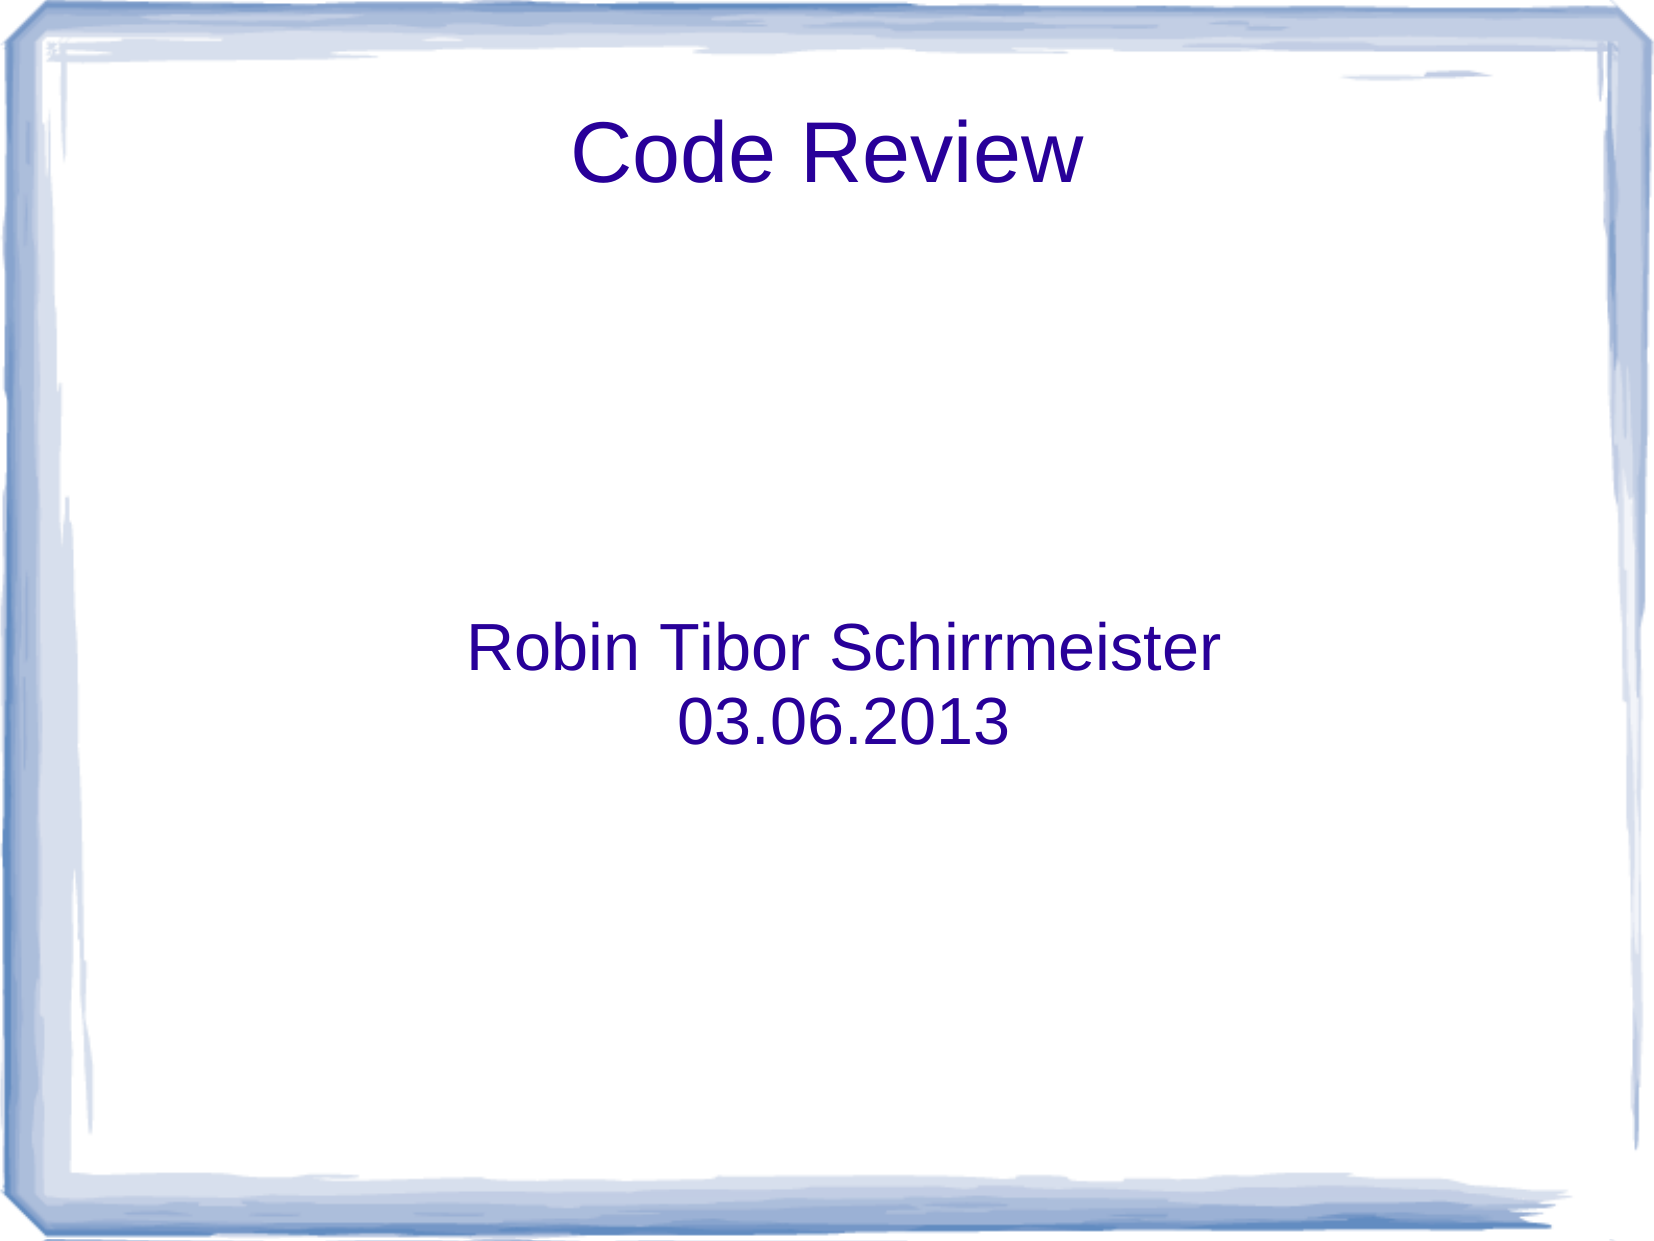

# Code Review
Robin Tibor Schirrmeister
03.06.2013